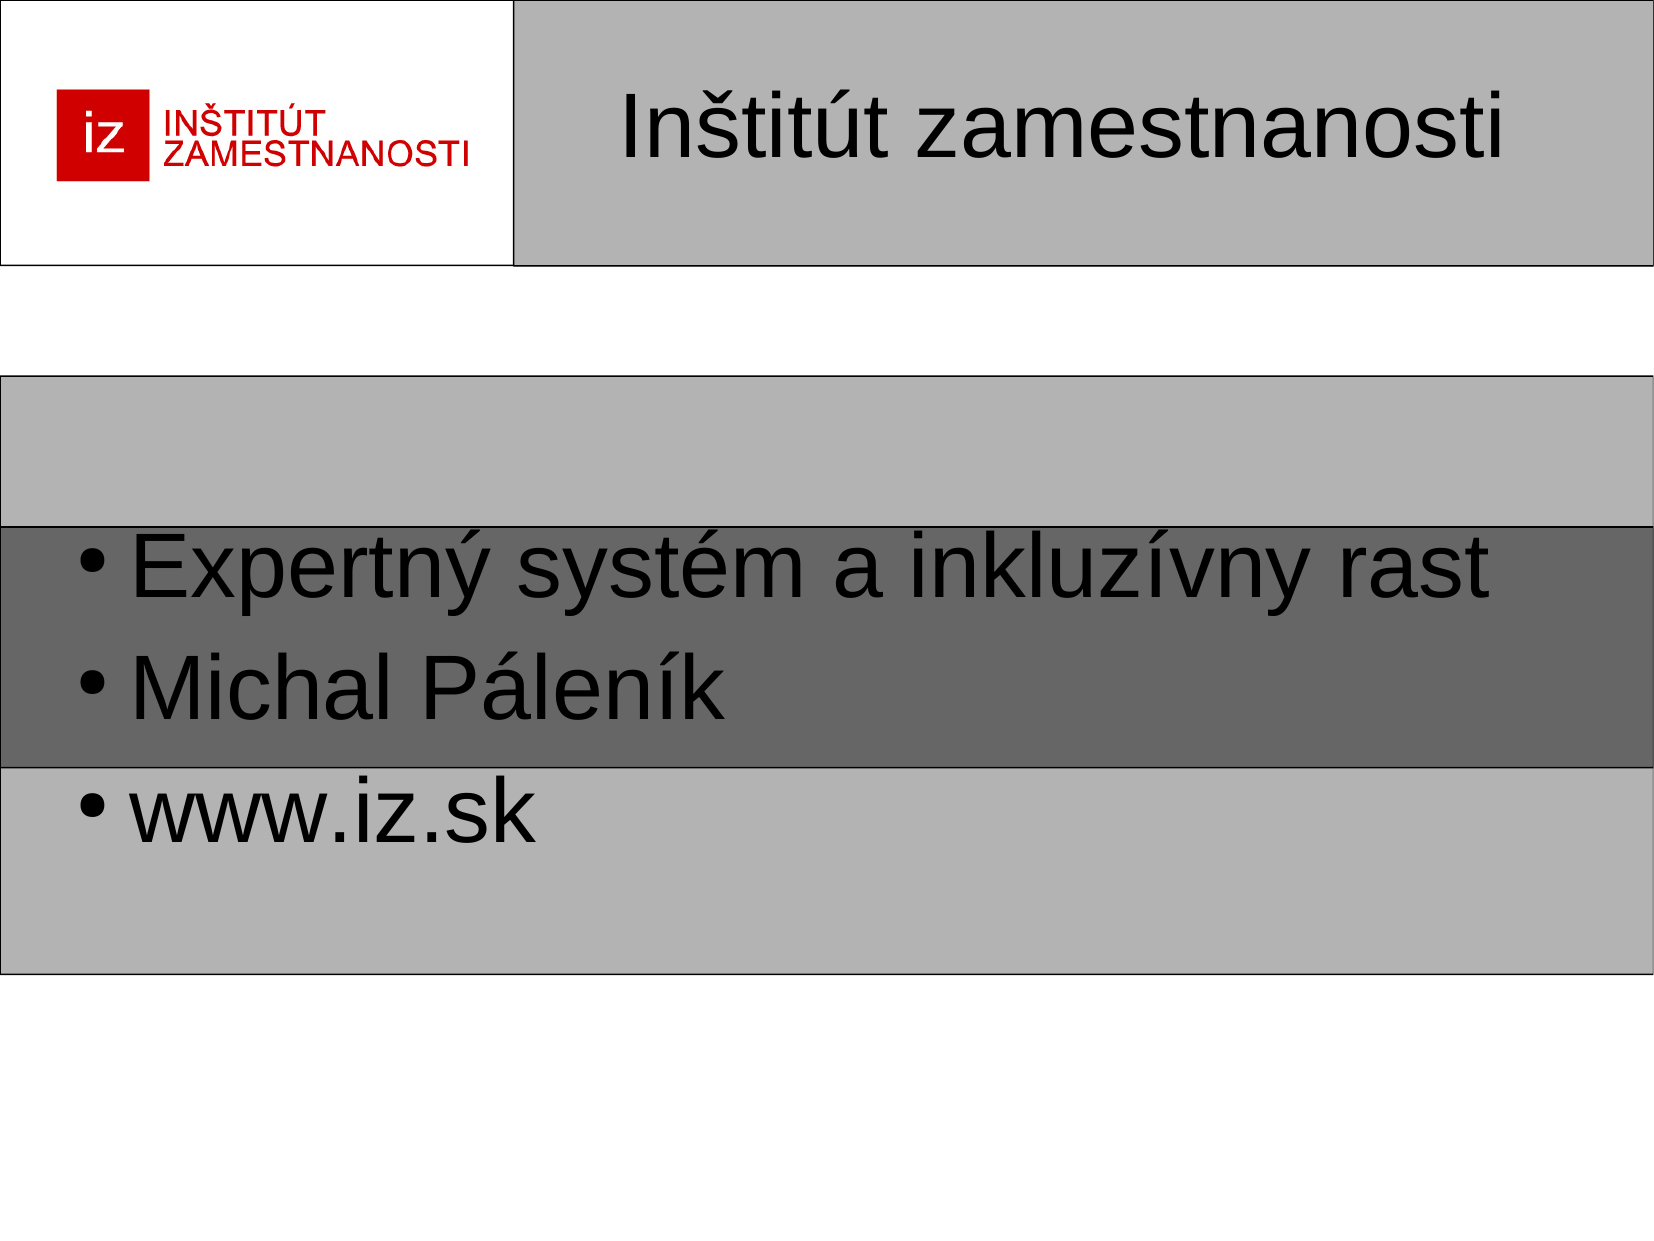

# Inštitút zamestnanosti
Expertný systém a inkluzívny rast
Michal Páleník
www.iz.sk